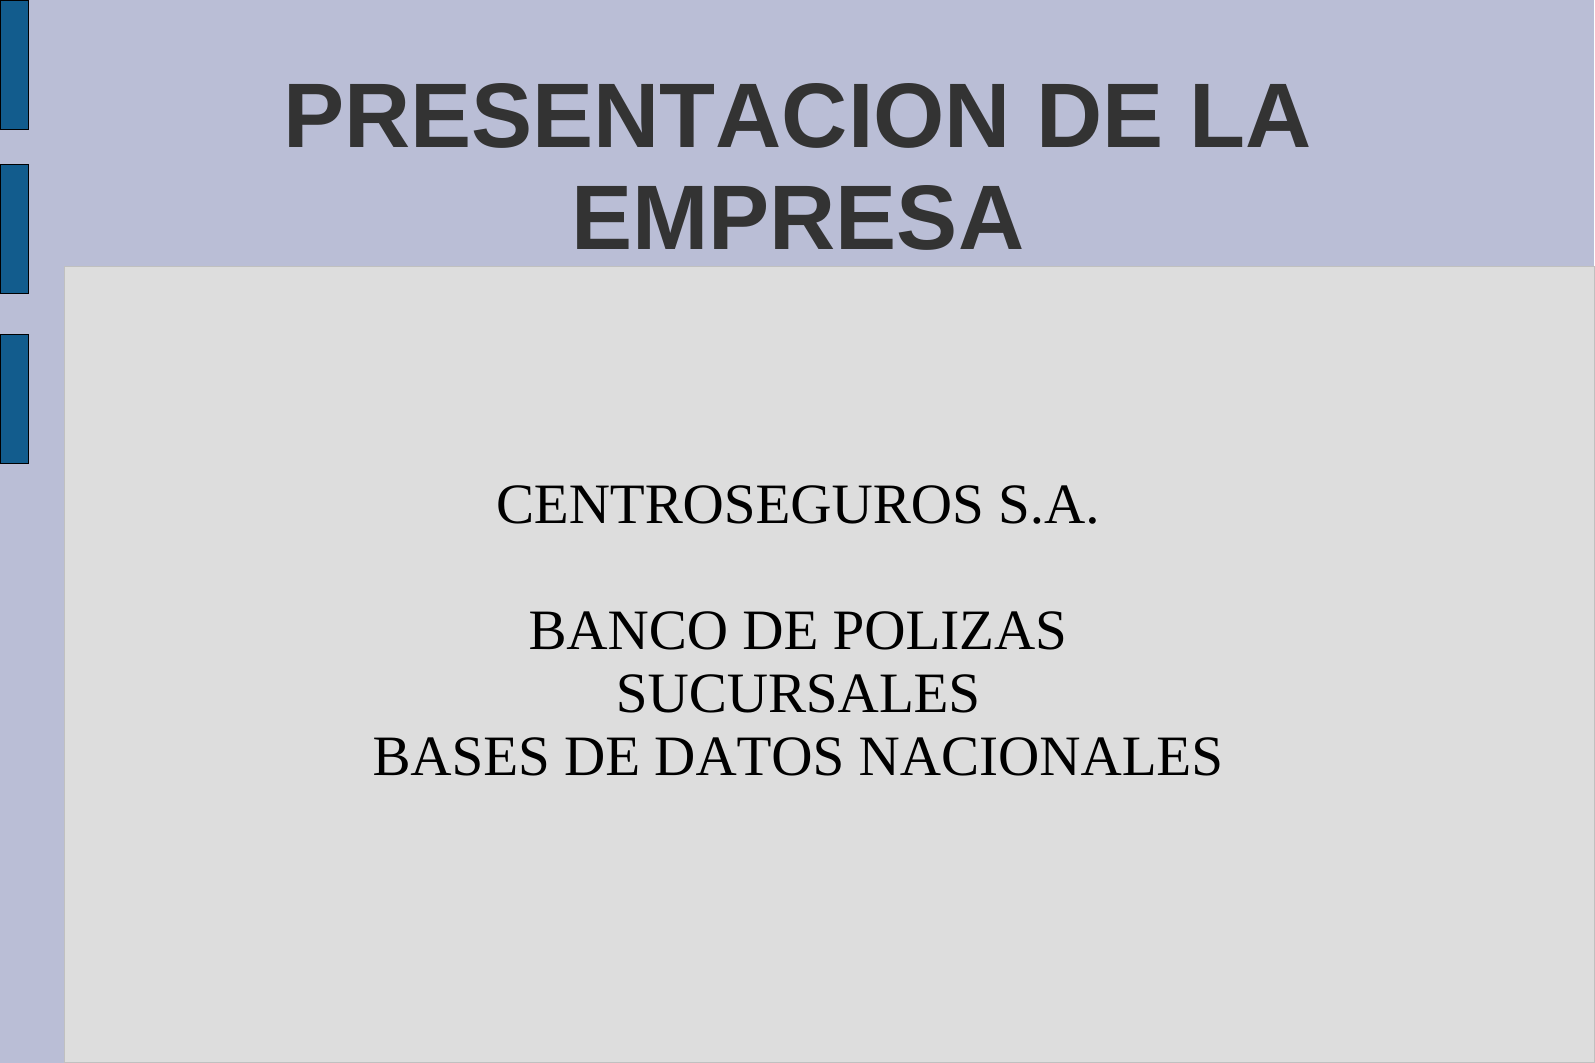

# PRESENTACION DE LA EMPRESA
CENTROSEGUROS S.A.
BANCO DE POLIZAS
SUCURSALES
BASES DE DATOS NACIONALES